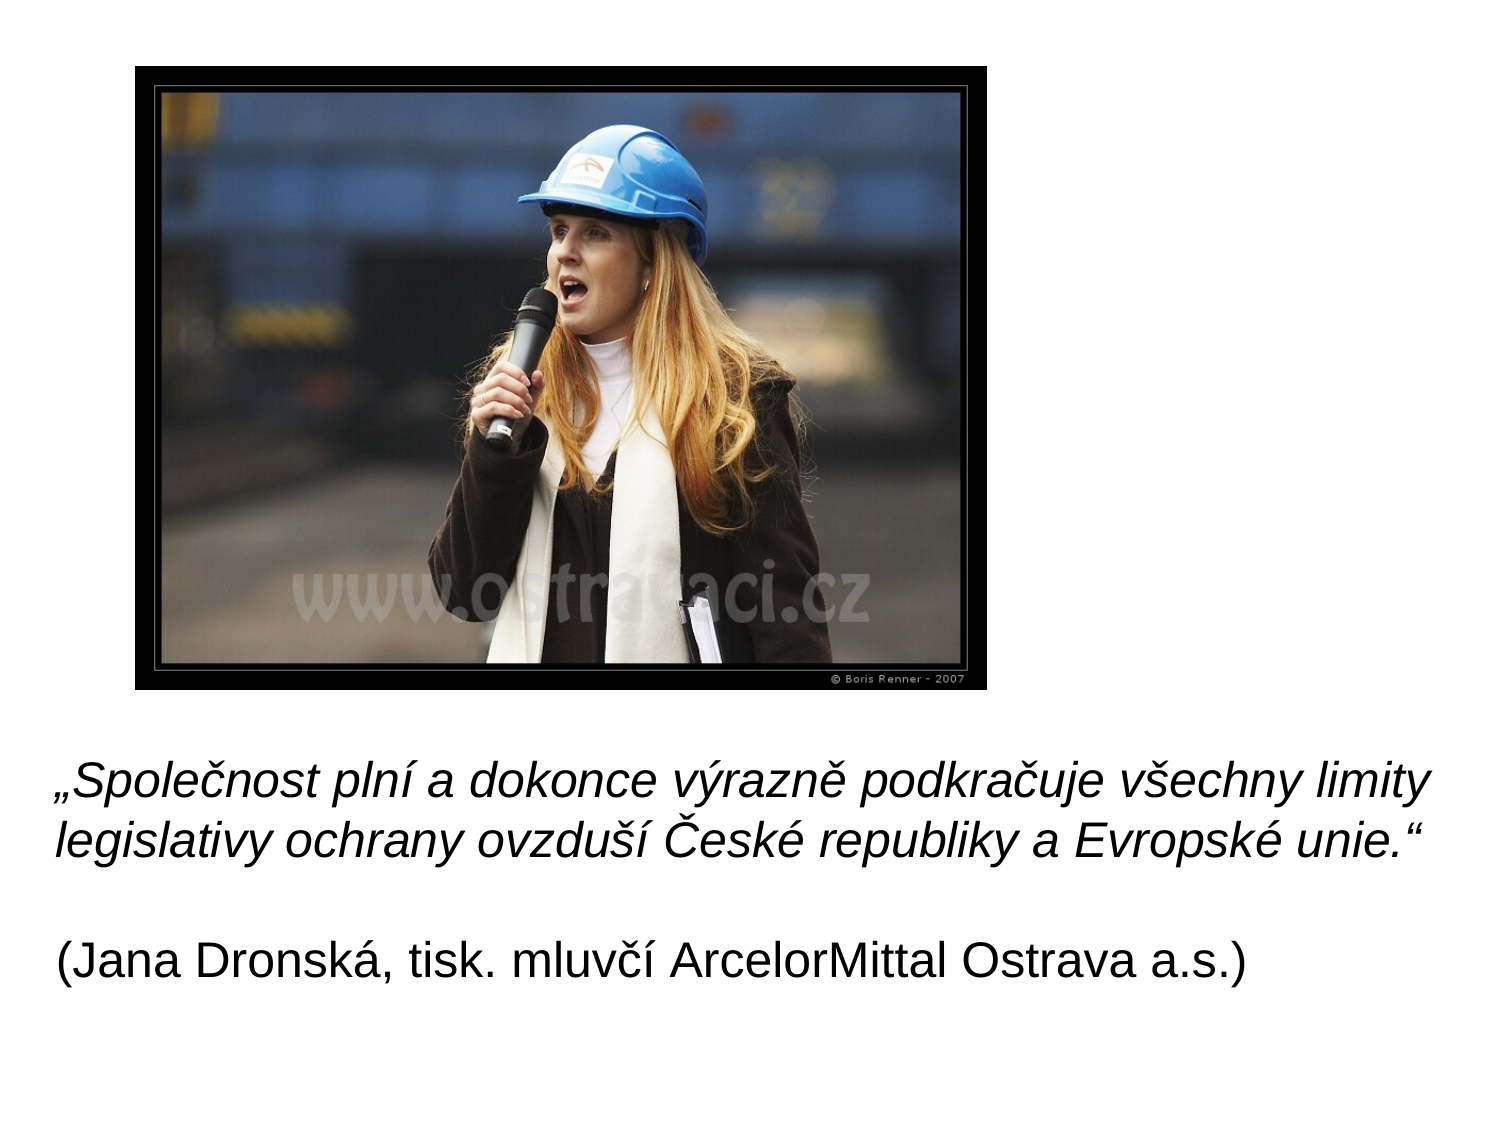

„Společnost plní a dokonce výrazně podkračuje všechny limity legislativy ochrany ovzduší České republiky a Evropské unie.“
(Jana Dronská, tisk. mluvčí ArcelorMittal Ostrava a.s.)